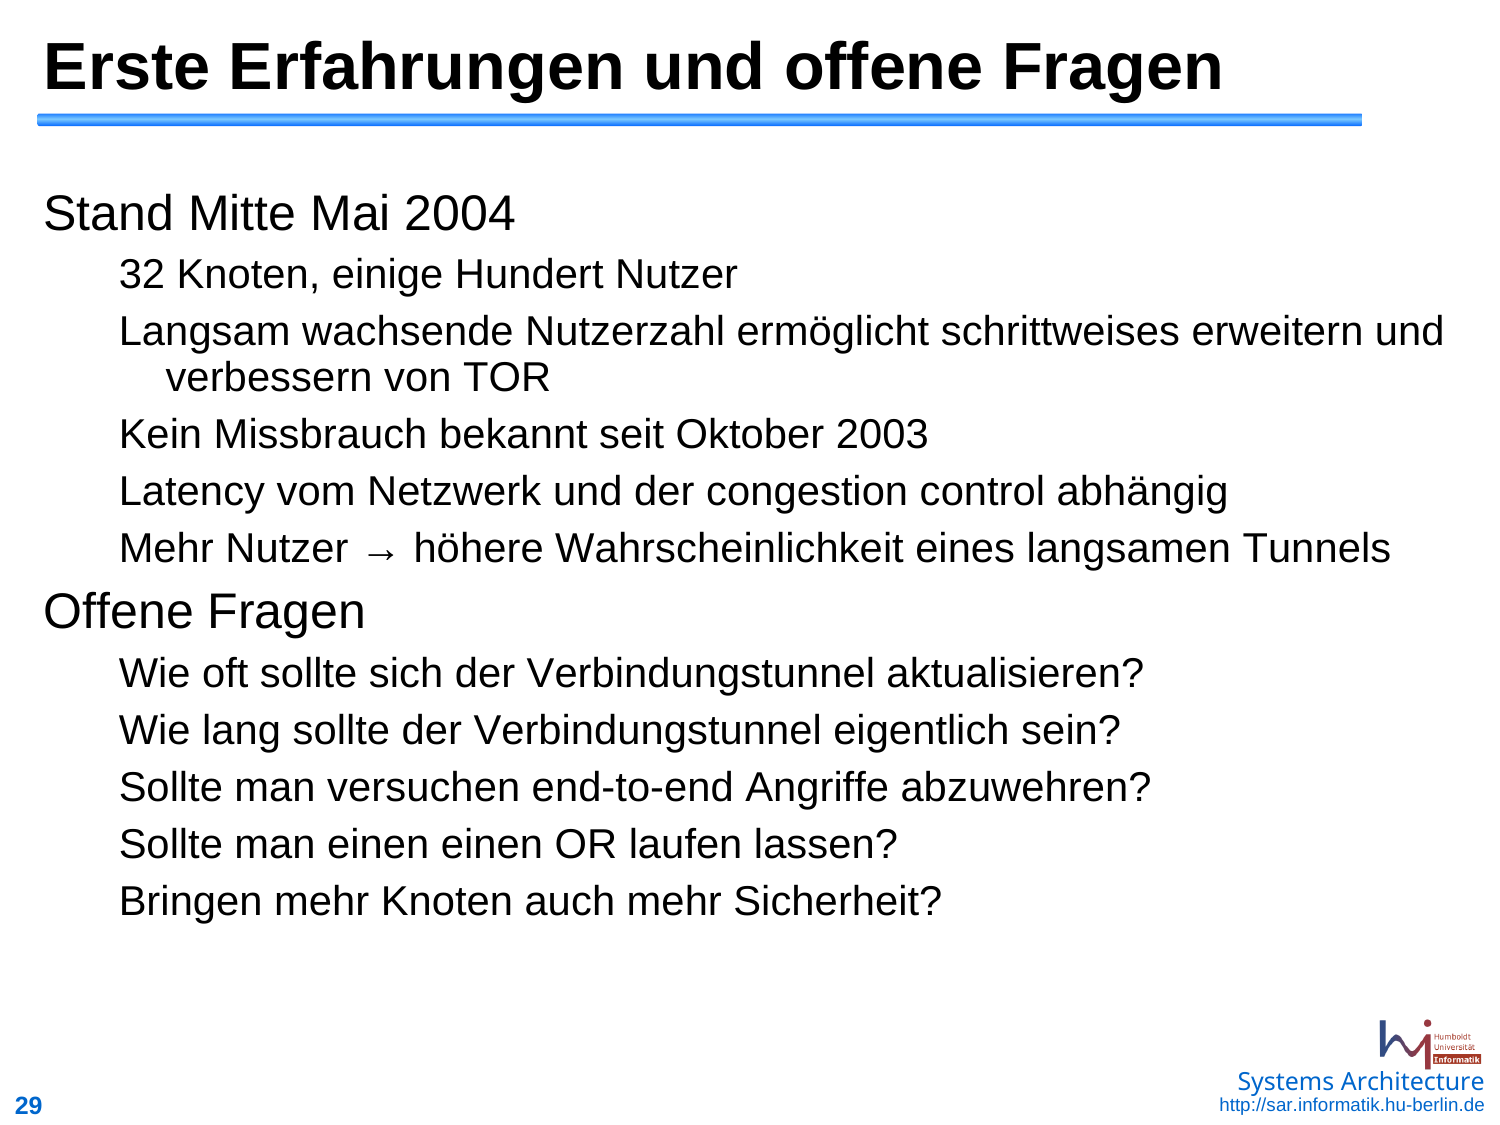

# Erste Erfahrungen und offene Fragen
Stand Mitte Mai 2004
32 Knoten, einige Hundert Nutzer
Langsam wachsende Nutzerzahl ermöglicht schrittweises erweitern und verbessern von TOR
Kein Missbrauch bekannt seit Oktober 2003
Latency vom Netzwerk und der congestion control abhängig
Mehr Nutzer → höhere Wahrscheinlichkeit eines langsamen Tunnels
Offene Fragen
Wie oft sollte sich der Verbindungstunnel aktualisieren?
Wie lang sollte der Verbindungstunnel eigentlich sein?
Sollte man versuchen end-to-end Angriffe abzuwehren?
Sollte man einen einen OR laufen lassen?
Bringen mehr Knoten auch mehr Sicherheit?